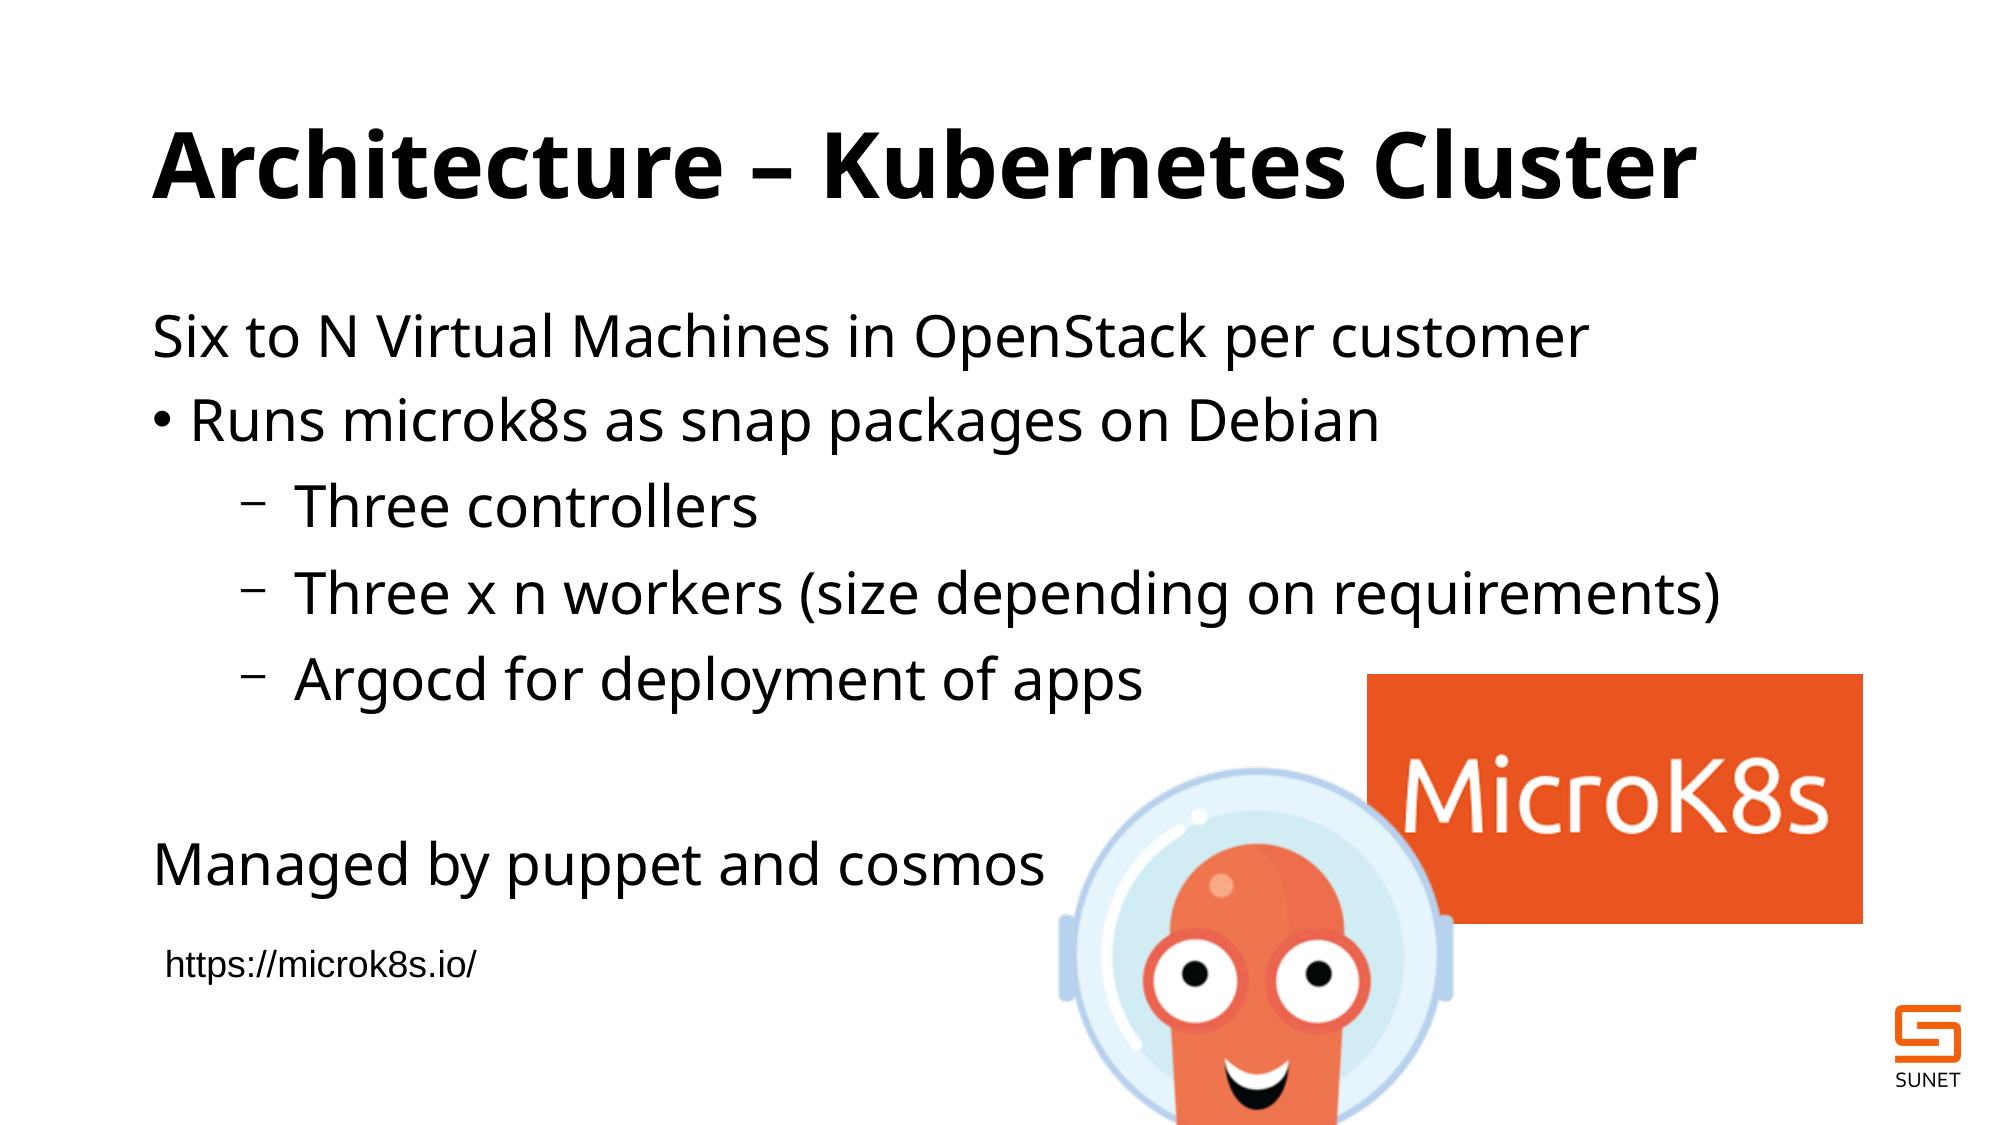

# Architecture – Kubernetes Cluster
Six to N Virtual Machines in OpenStack per customer
Runs microk8s as snap packages on Debian
Three controllers
Three x n workers (size depending on requirements)
Argocd for deployment of apps
Managed by puppet and cosmos
https://microk8s.io/